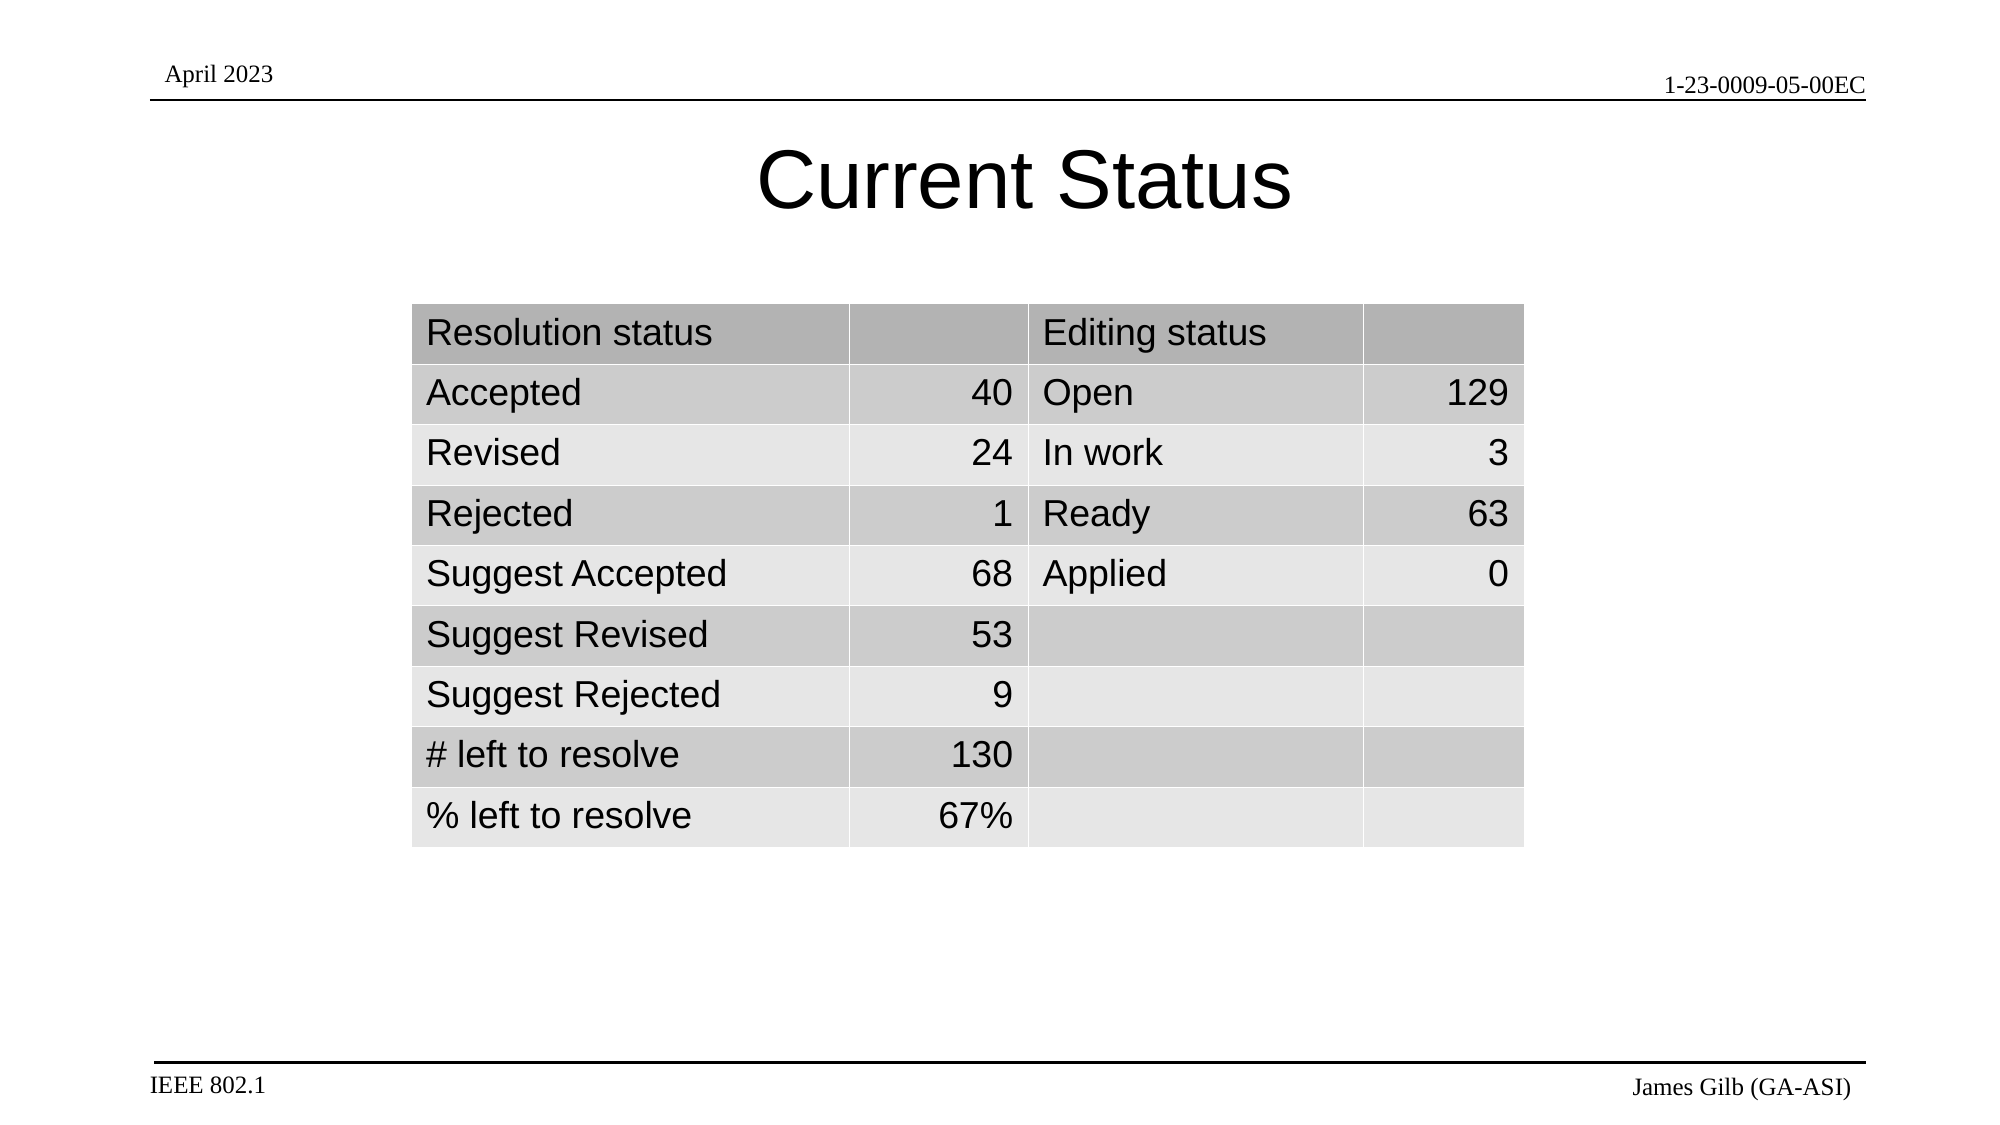

# Current Status
| Resolution status | | Editing status | |
| --- | --- | --- | --- |
| Accepted | 40 | Open | 129 |
| Revised | 24 | In work | 3 |
| Rejected | 1 | Ready | 63 |
| Suggest Accepted | 68 | Applied | 0 |
| Suggest Revised | 53 | | |
| Suggest Rejected | 9 | | |
| # left to resolve | 130 | | |
| % left to resolve | 67% | | |